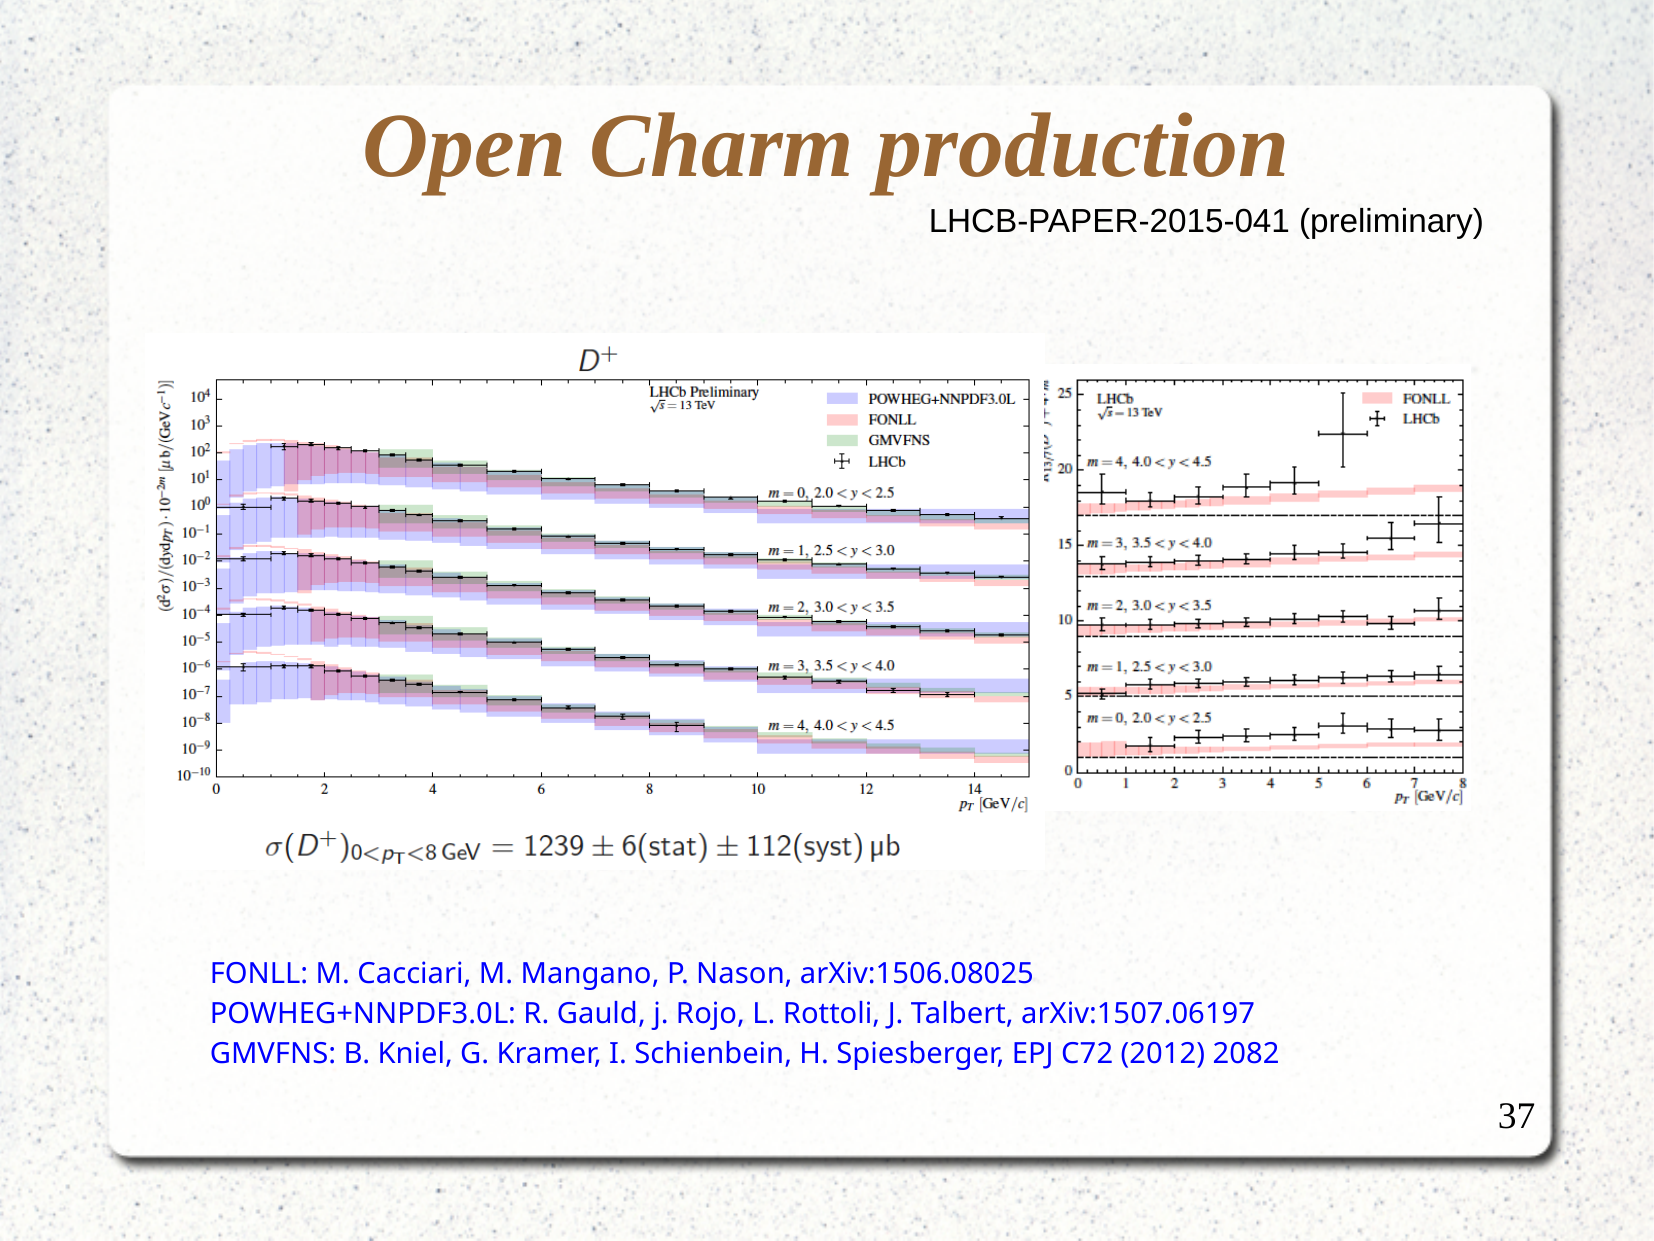

# Open Charm production
LHCB-PAPER-2015-041 (preliminary)
FONLL: M. Cacciari, M. Mangano, P. Nason, arXiv:1506.08025
POWHEG+NNPDF3.0L: R. Gauld, j. Rojo, L. Rottoli, J. Talbert, arXiv:1507.06197
GMVFNS: B. Kniel, G. Kramer, I. Schienbein, H. Spiesberger, EPJ C72 (2012) 2082
37